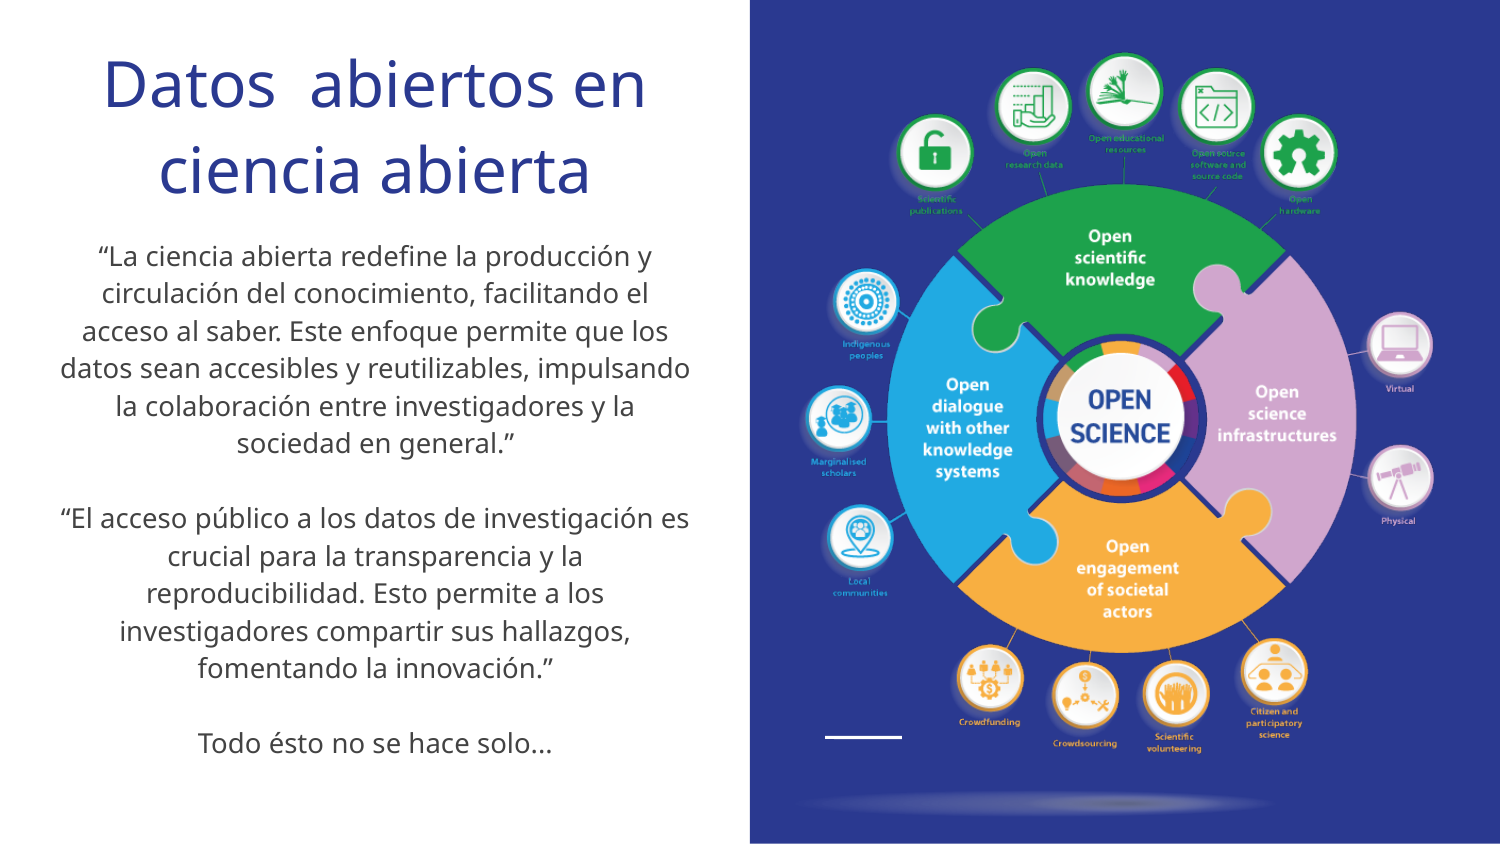

# Datos abiertos en ciencia abierta
“La ciencia abierta redefine la producción y circulación del conocimiento, facilitando el acceso al saber. Este enfoque permite que los datos sean accesibles y reutilizables, impulsando la colaboración entre investigadores y la sociedad en general.”
“El acceso público a los datos de investigación es crucial para la transparencia y la reproducibilidad. Esto permite a los investigadores compartir sus hallazgos, fomentando la innovación.”
Todo ésto no se hace solo...